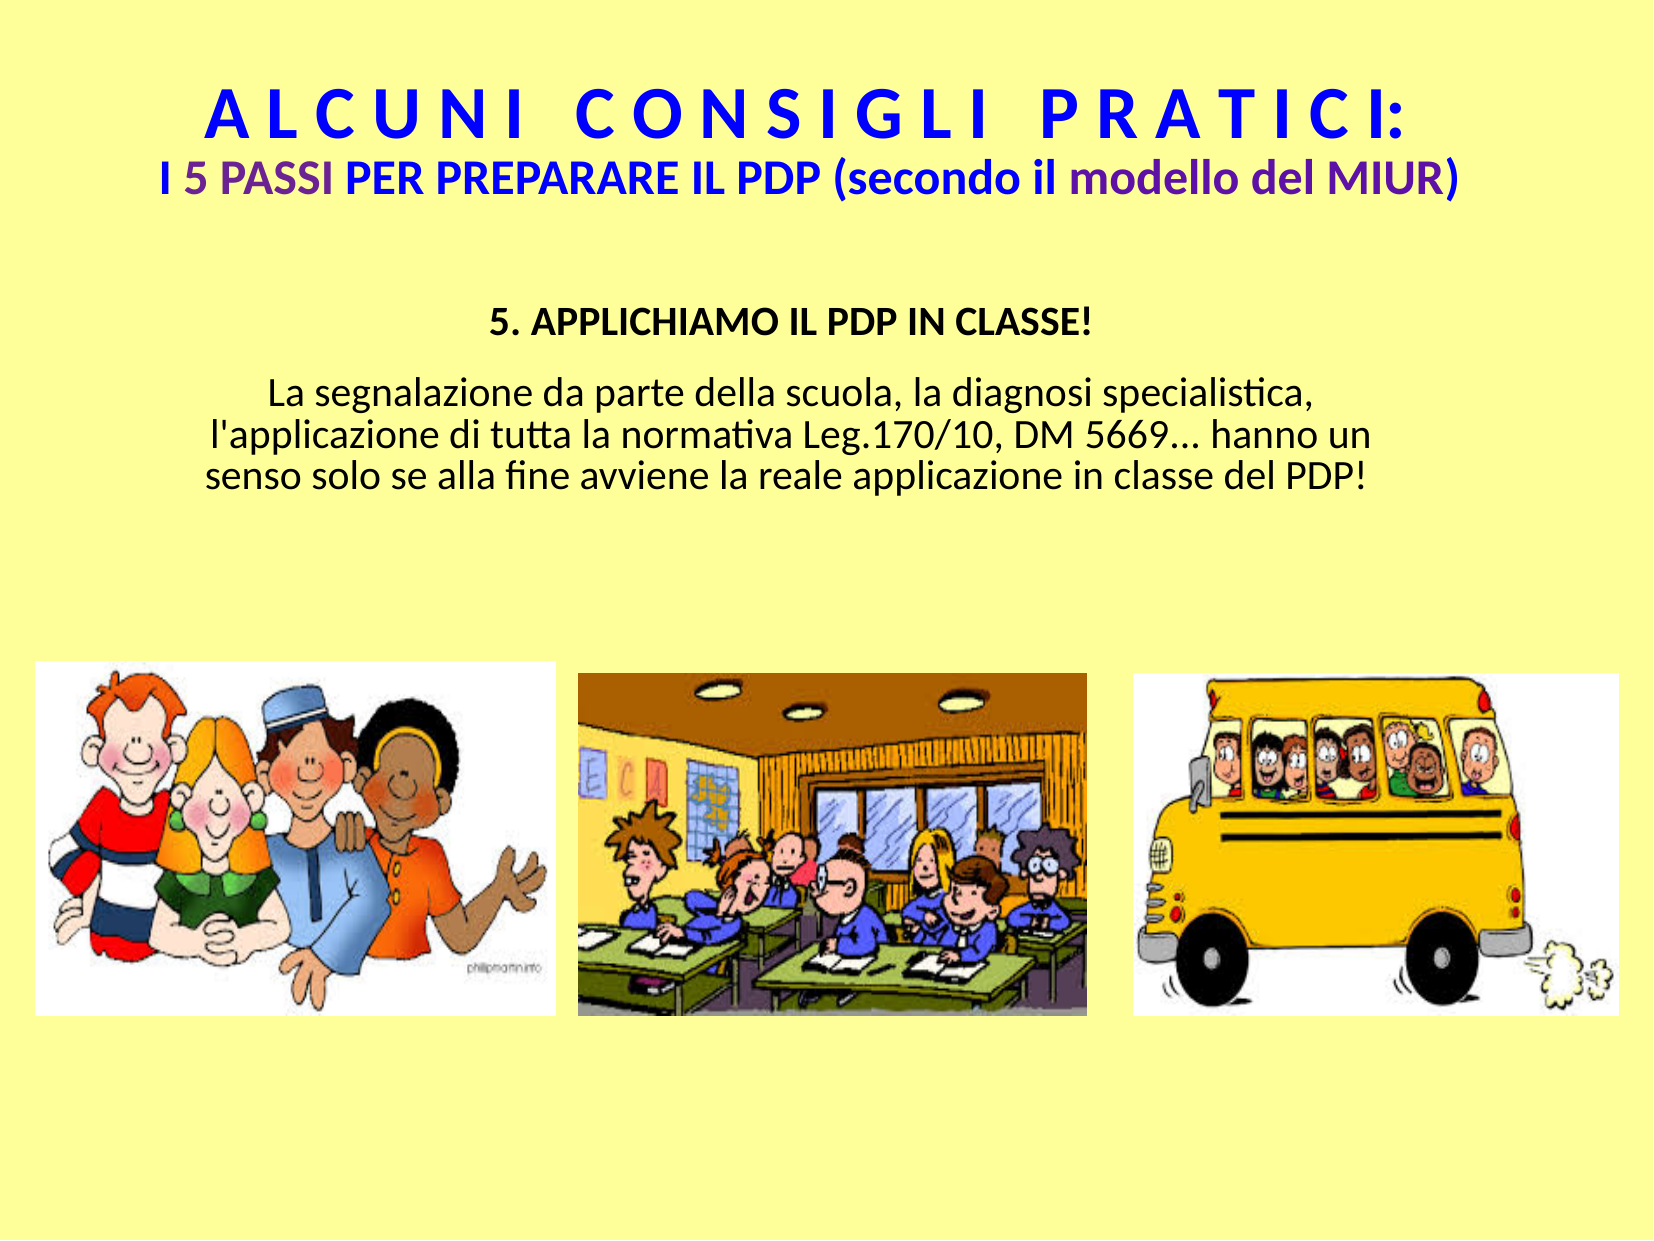

# A L C U N I C O N S I G L I P R A T I C I: I 5 PASSI PER PREPARARE IL PDP (secondo il modello del MIUR)
5. APPLICHIAMO IL PDP IN CLASSE!
La segnalazione da parte della scuola, la diagnosi specialistica, l'applicazione di tutta la normativa Leg.170/10, DM 5669... hanno un senso solo se alla fine avviene la reale applicazione in classe del PDP!